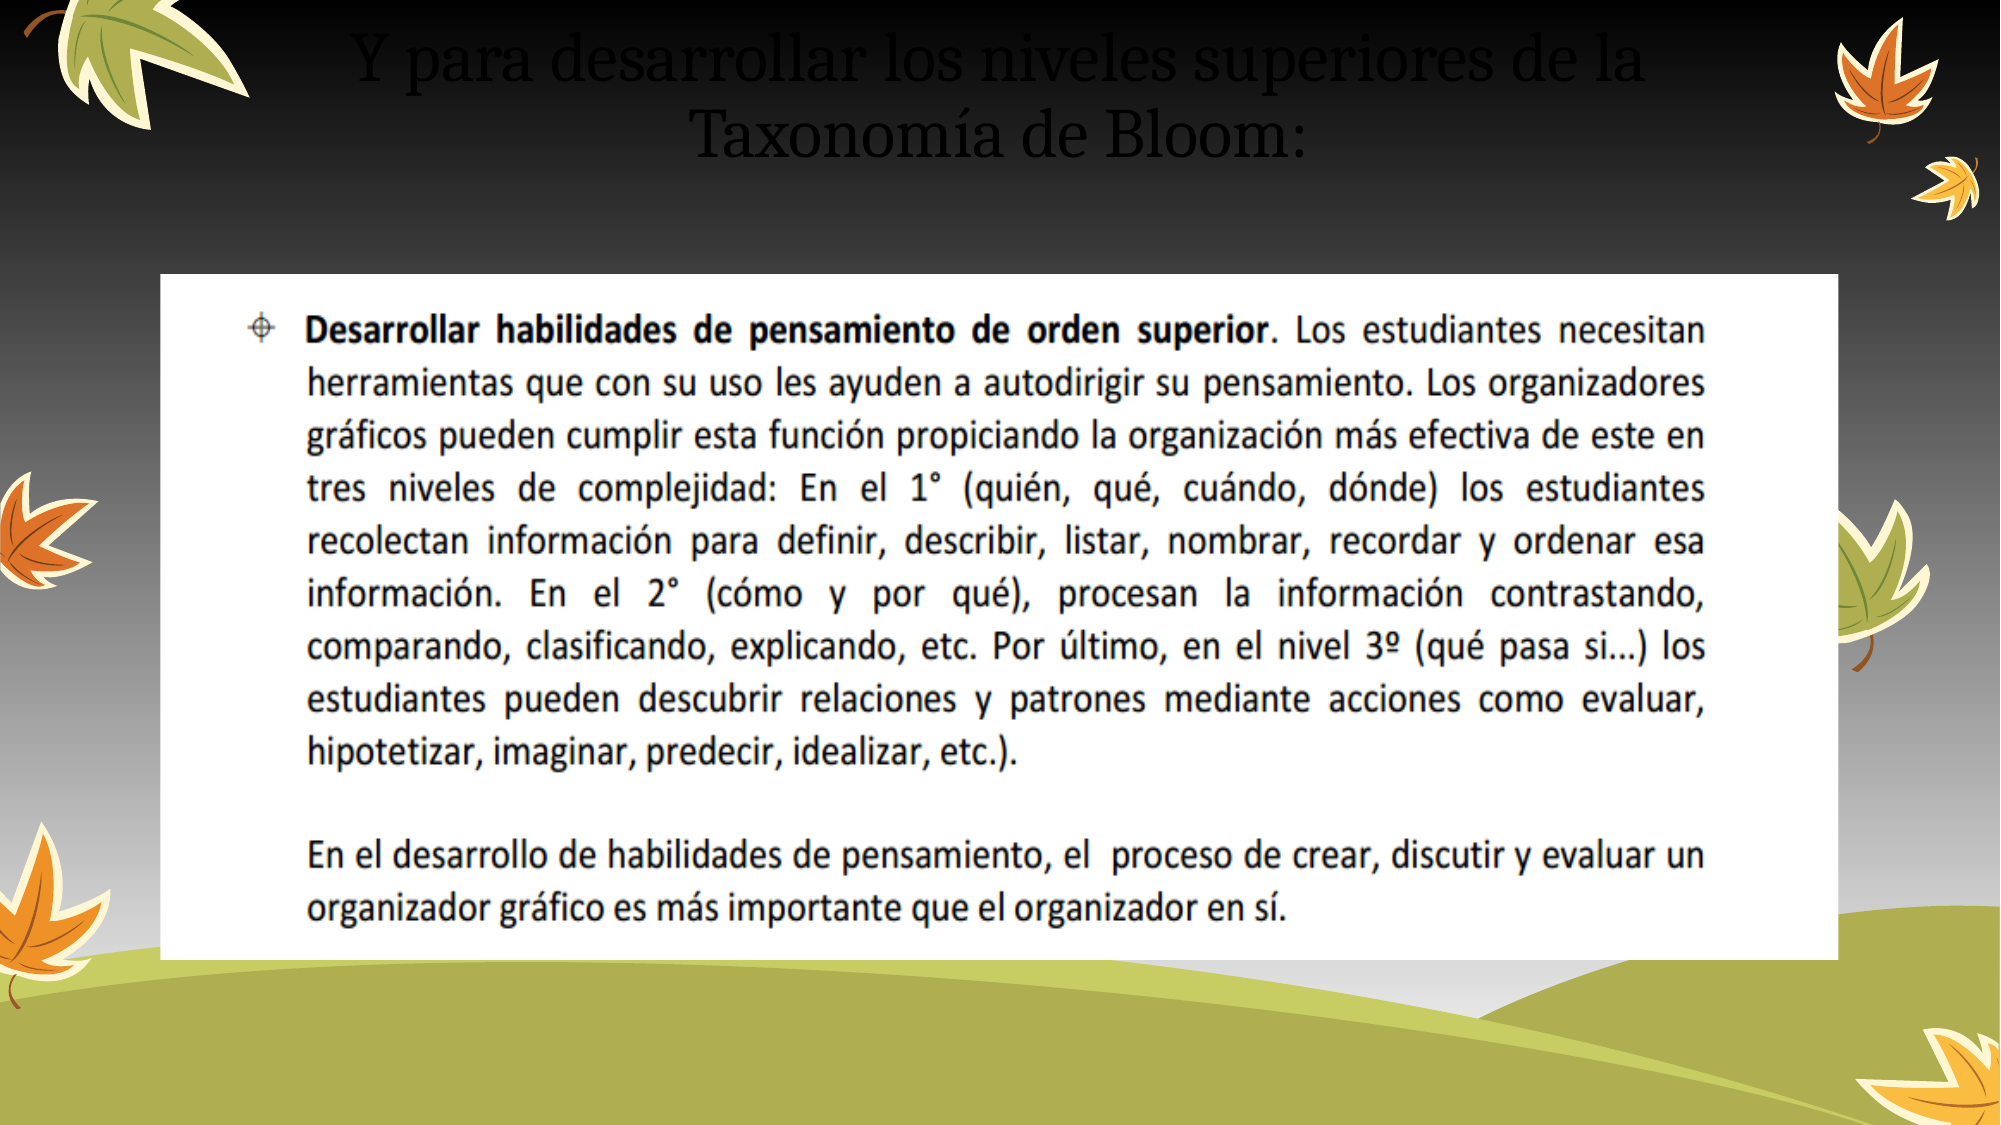

# Y para desarrollar los niveles superiores de la Taxonomía de Bloom: